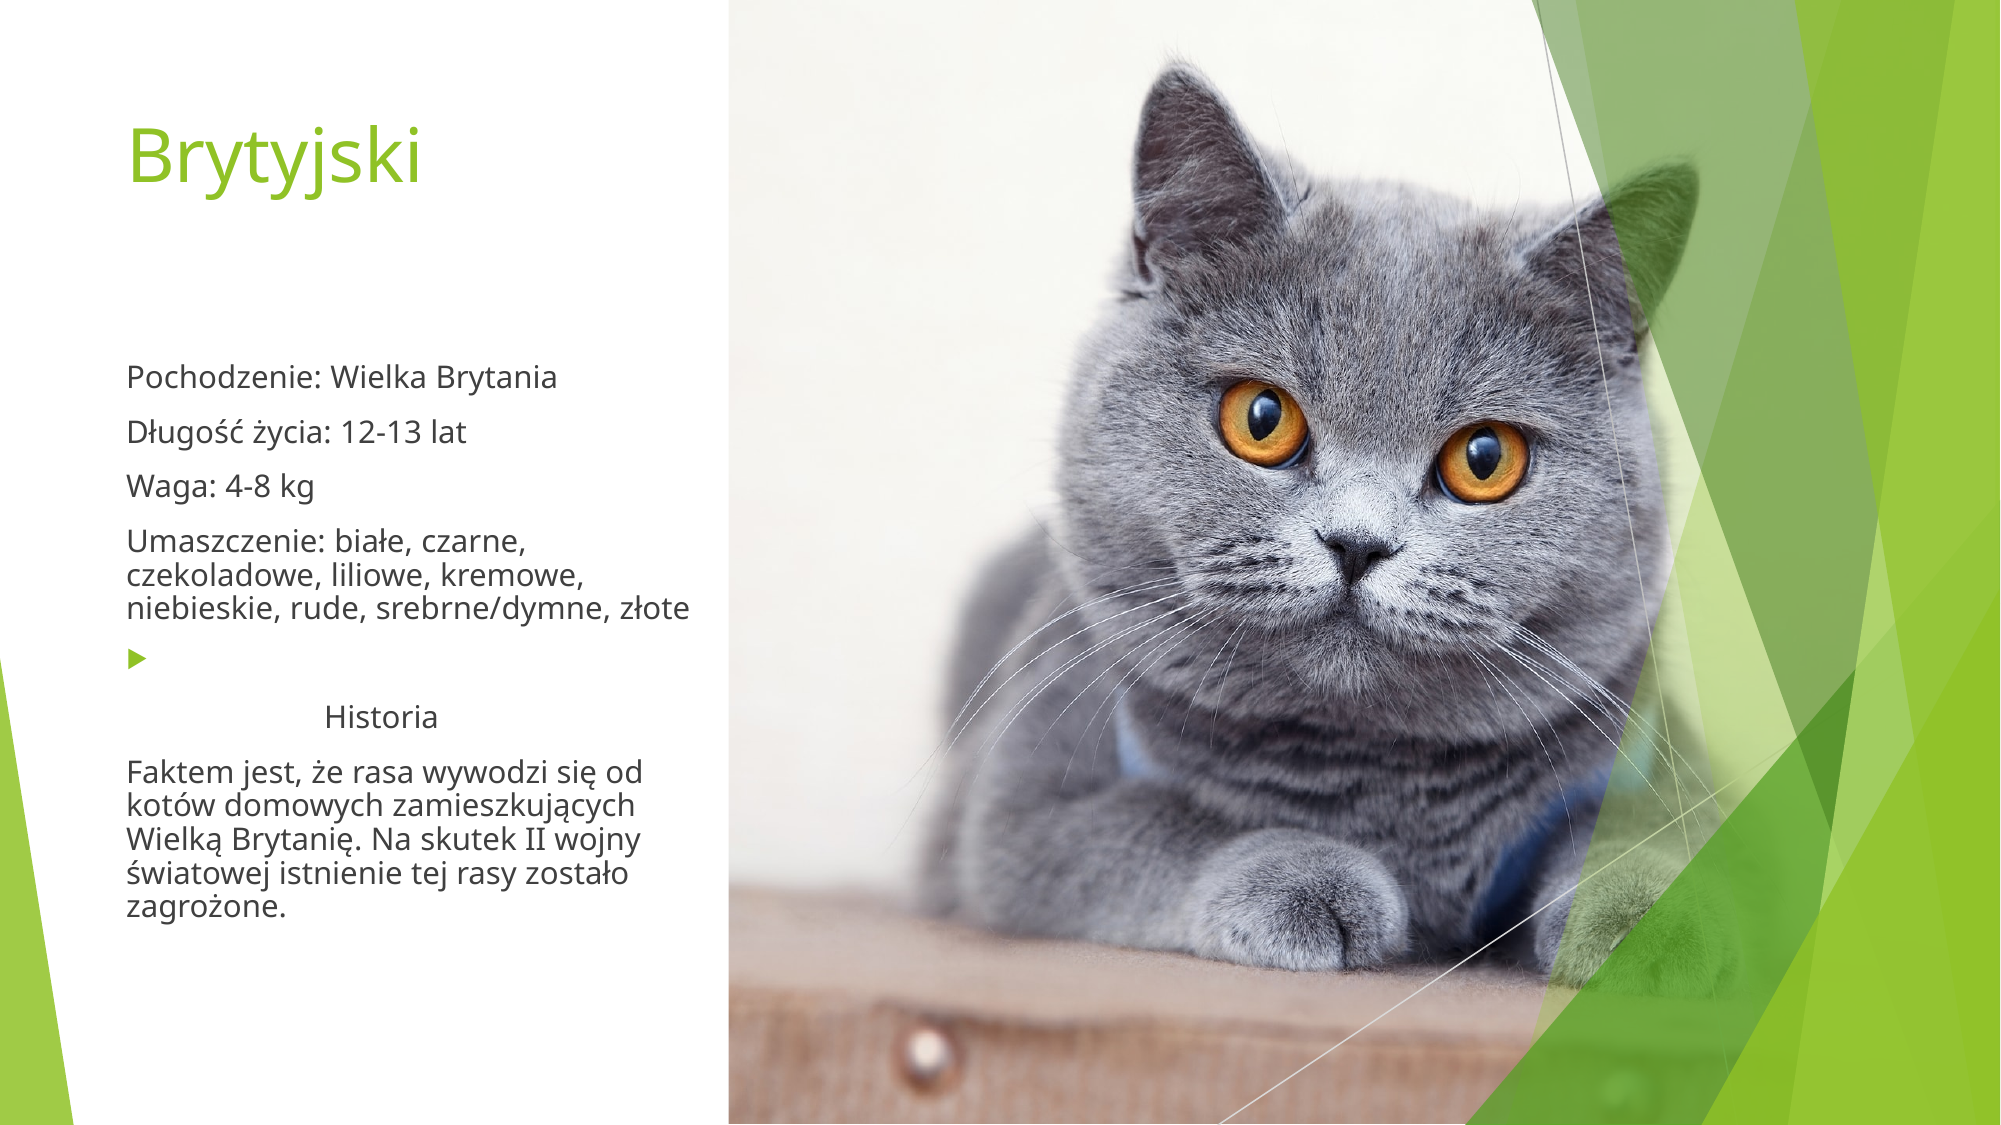

# Brytyjski
Pochodzenie: Wielka Brytania
Długość życia: 12-13 lat
Waga: 4-8 kg
Umaszczenie: białe, czarne, czekoladowe, liliowe, kremowe, niebieskie, rude, srebrne/dymne, złote
 Historia
Faktem jest, że rasa wywodzi się od kotów domowych zamieszkujących Wielką Brytanię. Na skutek II wojny światowej istnienie tej rasy zostało zagrożone.